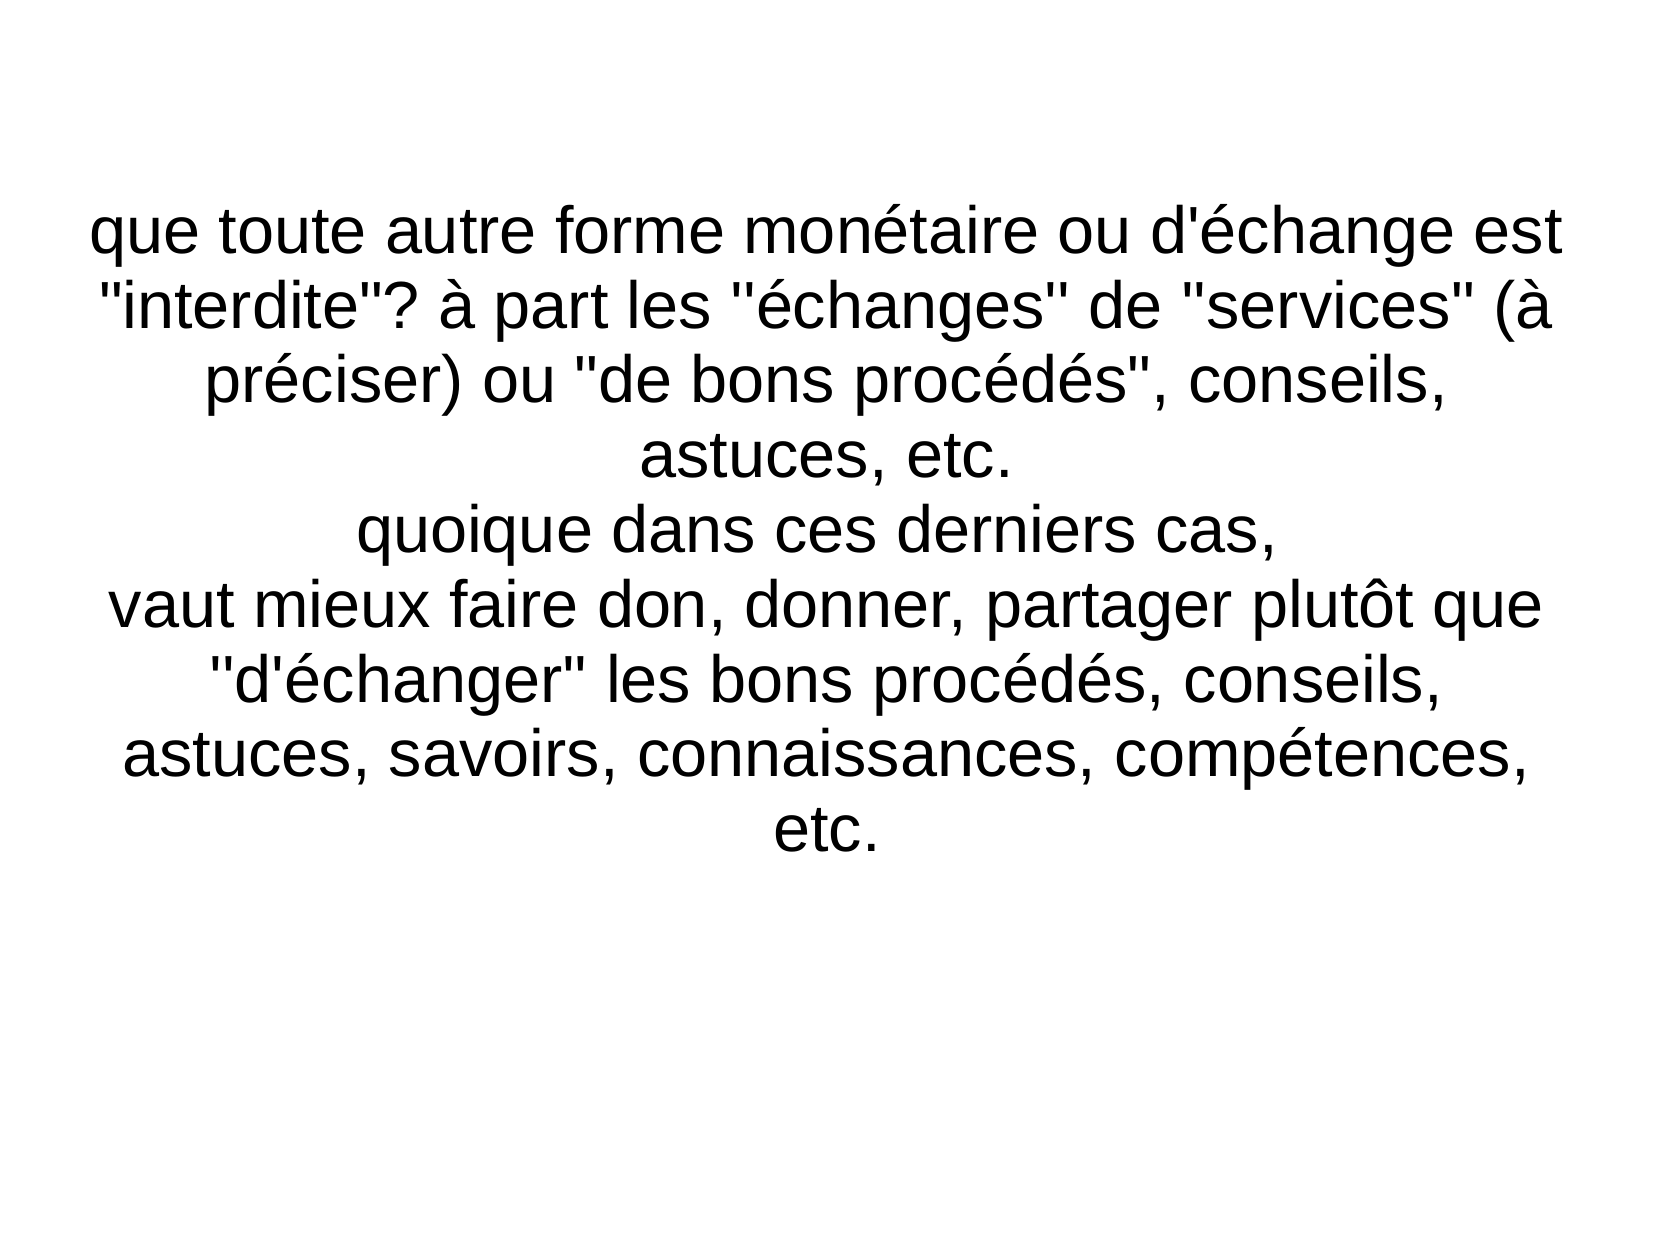

# que toute autre forme monétaire ou d'échange est "interdite"? à part les ''échanges'' de ''services" (à préciser) ou "de bons procédés", conseils, astuces, etc.
quoique dans ces derniers cas,
vaut mieux faire don, donner, partager plutôt que ''d'échanger'' les bons procédés, conseils, astuces, savoirs, connaissances, compétences, etc.